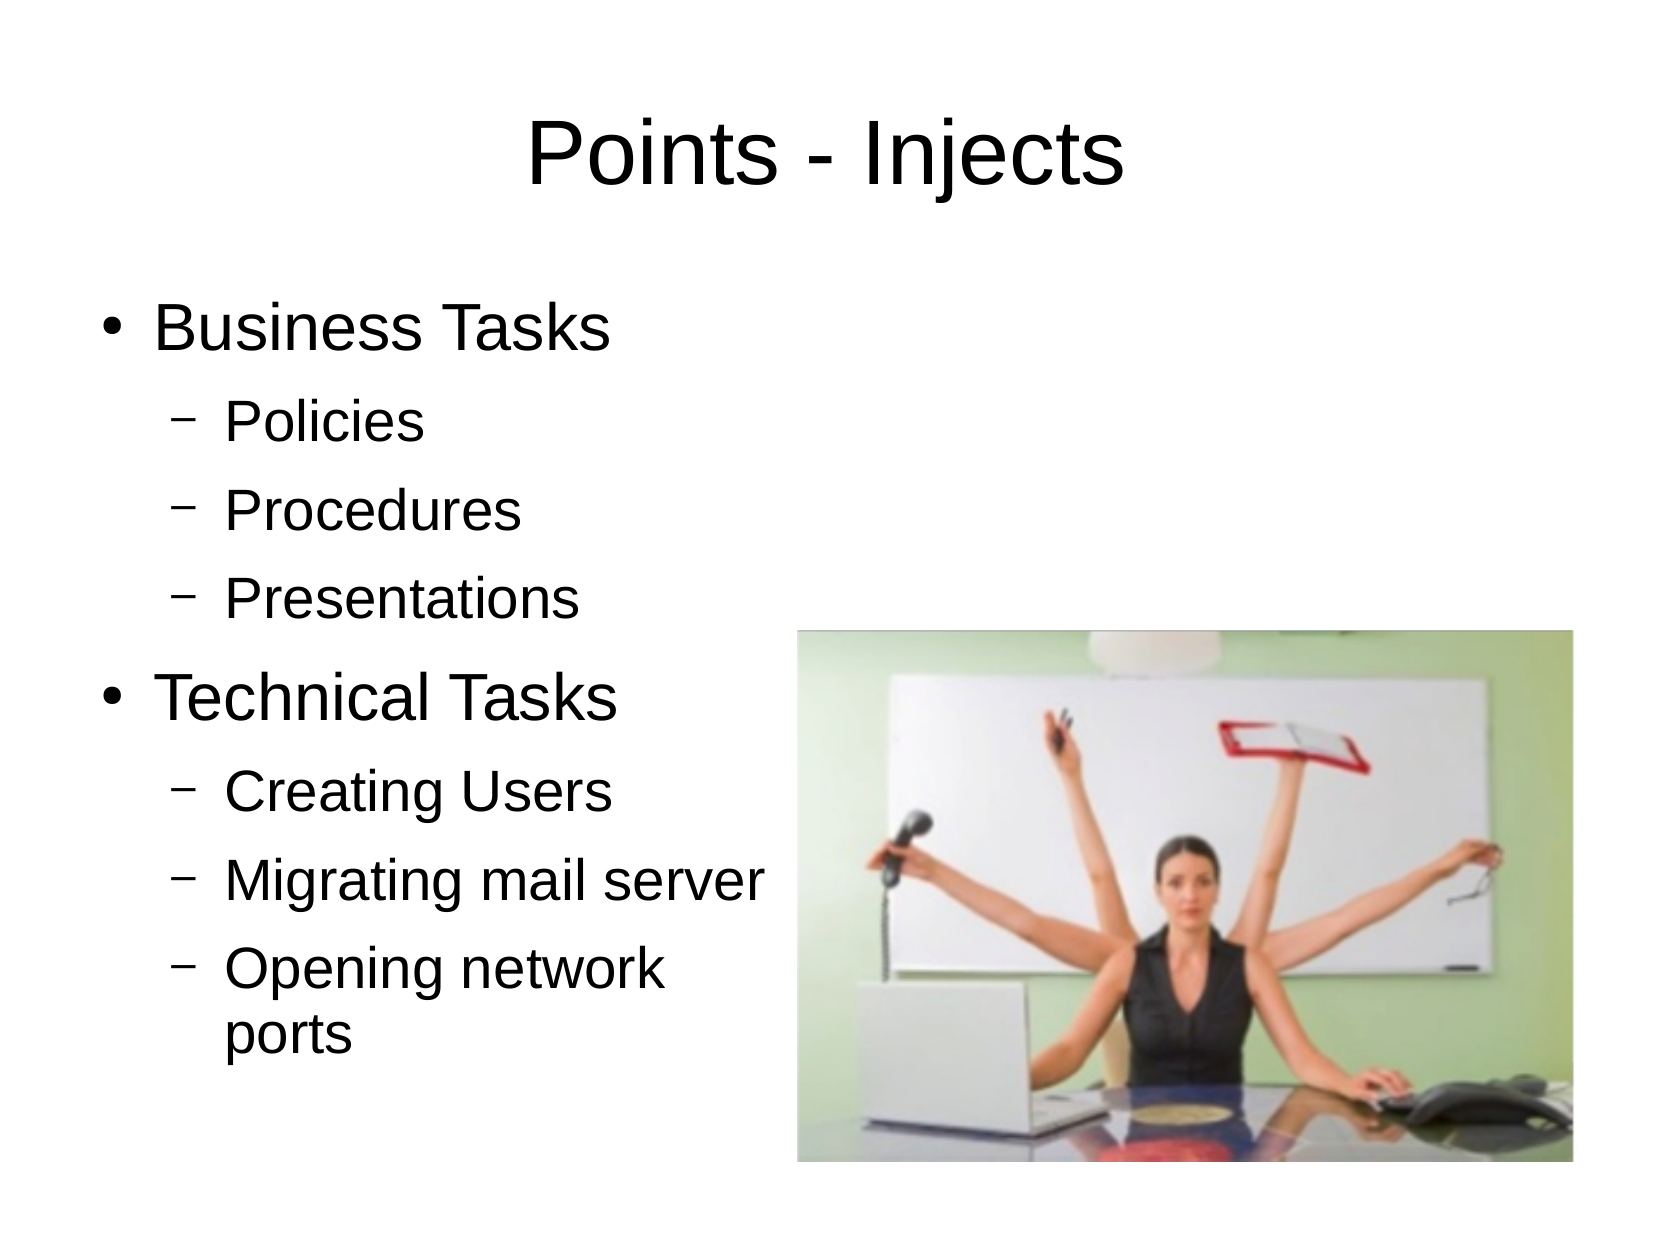

# Points - Injects
Business Tasks
Policies
Procedures
Presentations
Technical Tasks
Creating Users
Migrating mail server
Opening network
ports